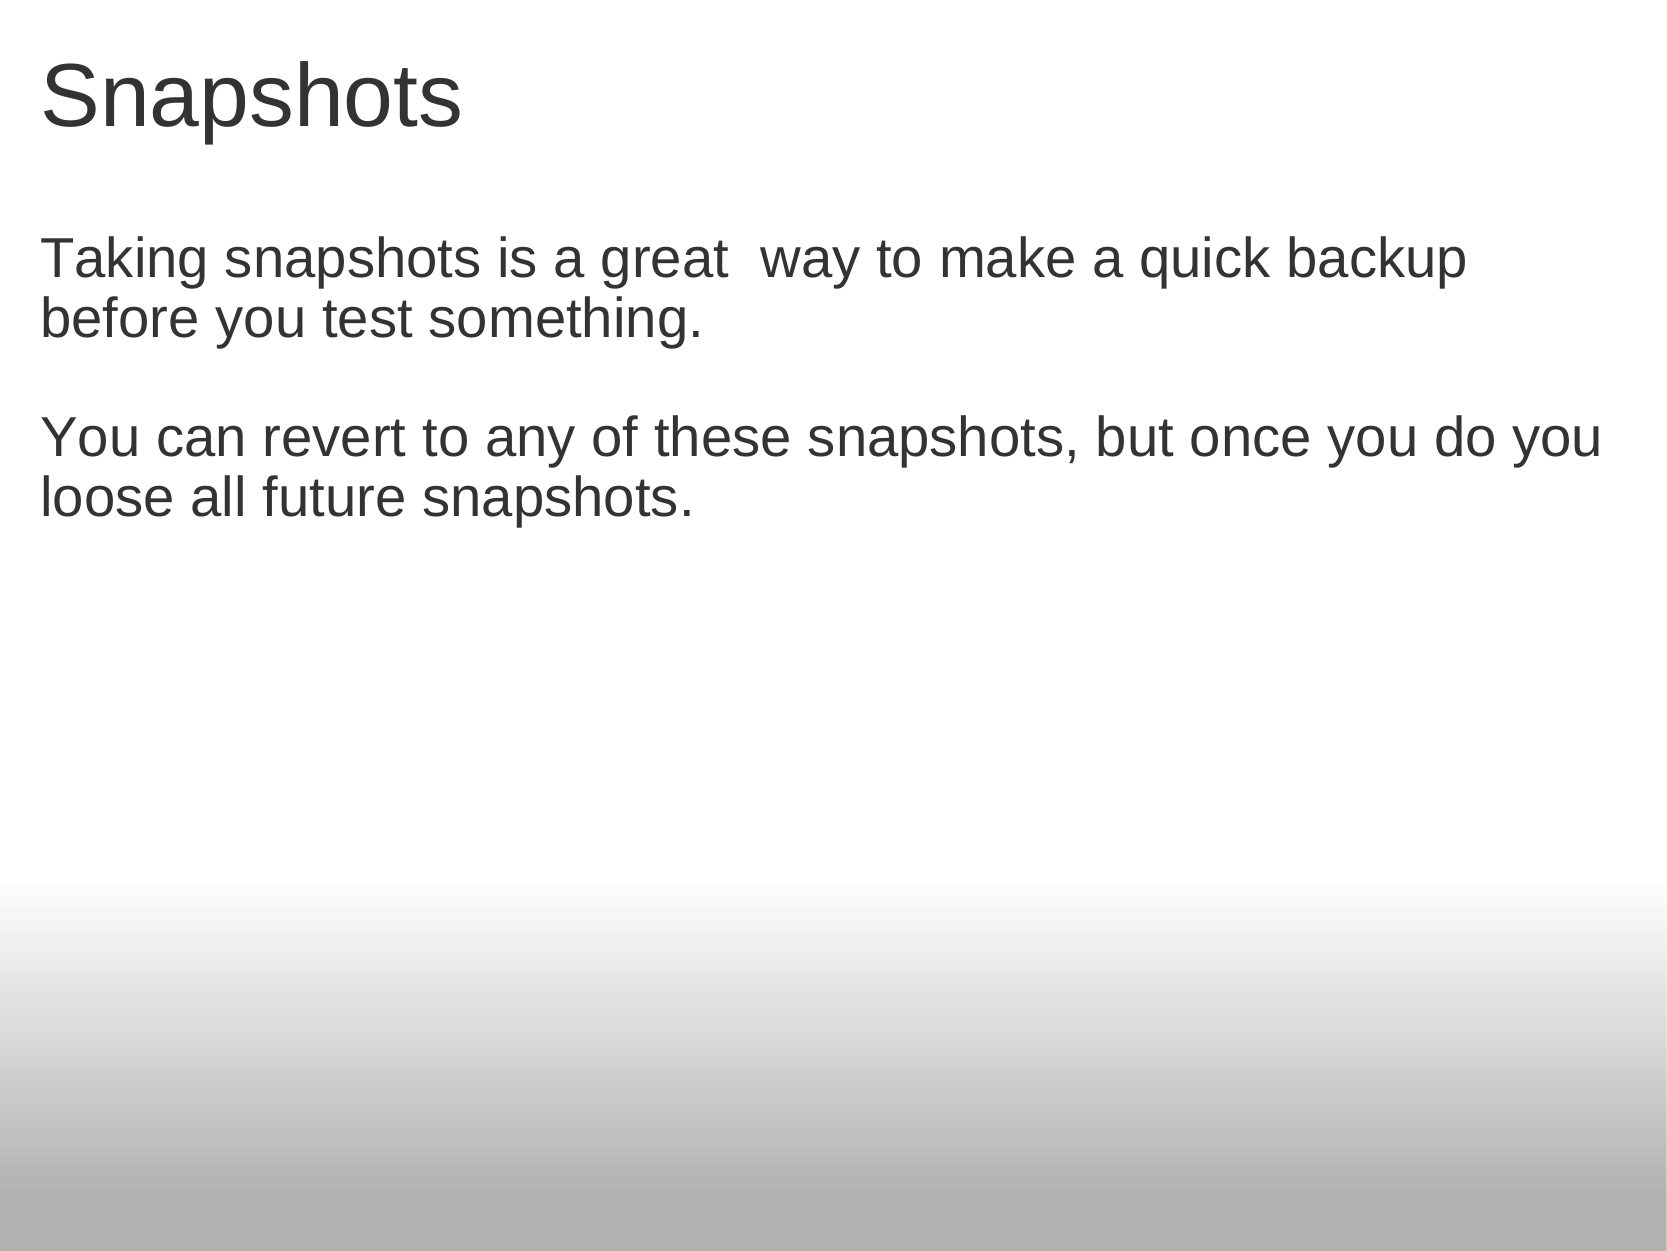

# Snapshots
Taking snapshots is a great  way to make a quick backup before you test something.
You can revert to any of these snapshots, but once you do you loose all future snapshots.